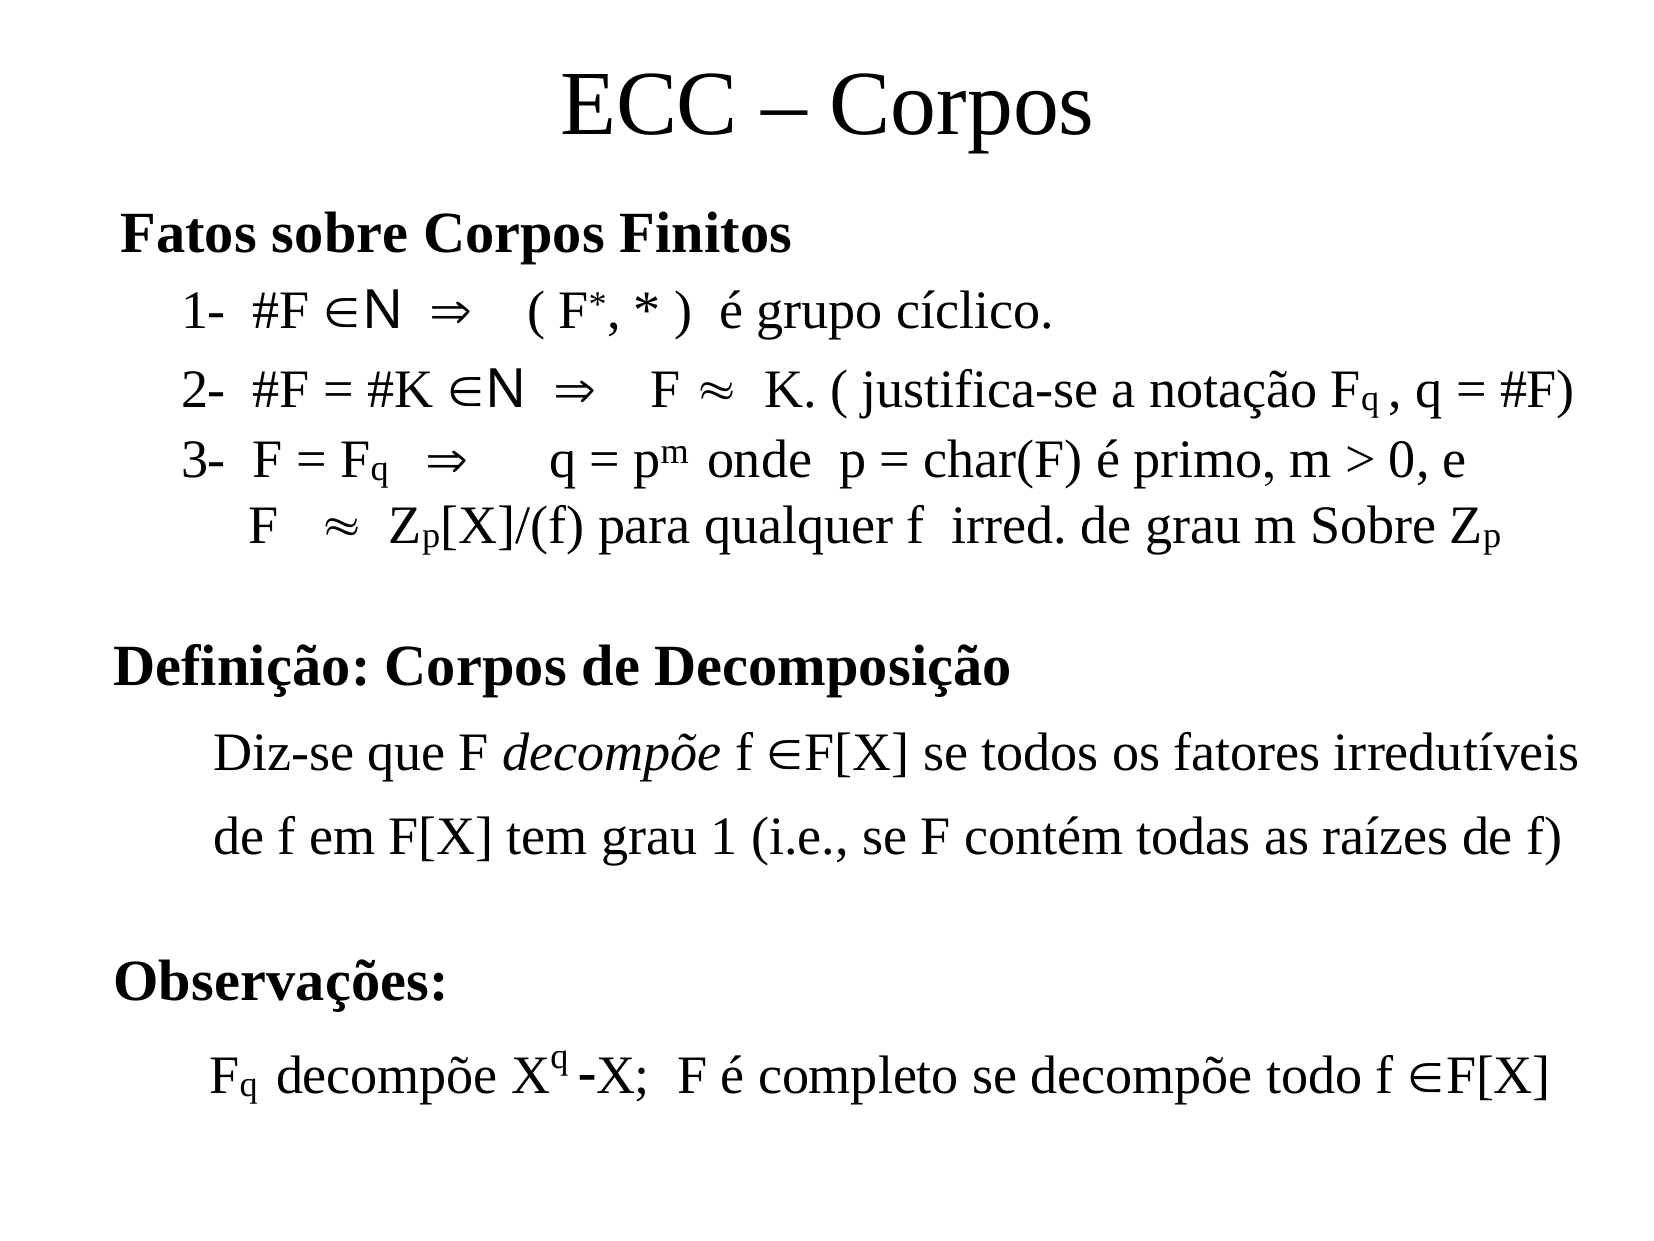

# ECC – Corpos
Fatos sobre Corpos Finitos
1- #F ÎN ( F*, * ) é grupo cíclico.
2- #F = #K ÎN F K. ( justifica-se a notação Fq , q = #F)
3- F = Fq q = pm ondep = char(F) é primo m > 0, e
F Zp[X]/(f) para qualquer f irred. de grau m Sobre Zp
Definição: Corpos de Decomposição
Diz-se que F decompõe f F[X] se todos os fatores irredutíveis
de f em F[X] tem grau 1 (i.e., se F contém todas as raízes de f)
Observações:
Fq decompõe Xq X; F é completo se decompõe todo f F[X]